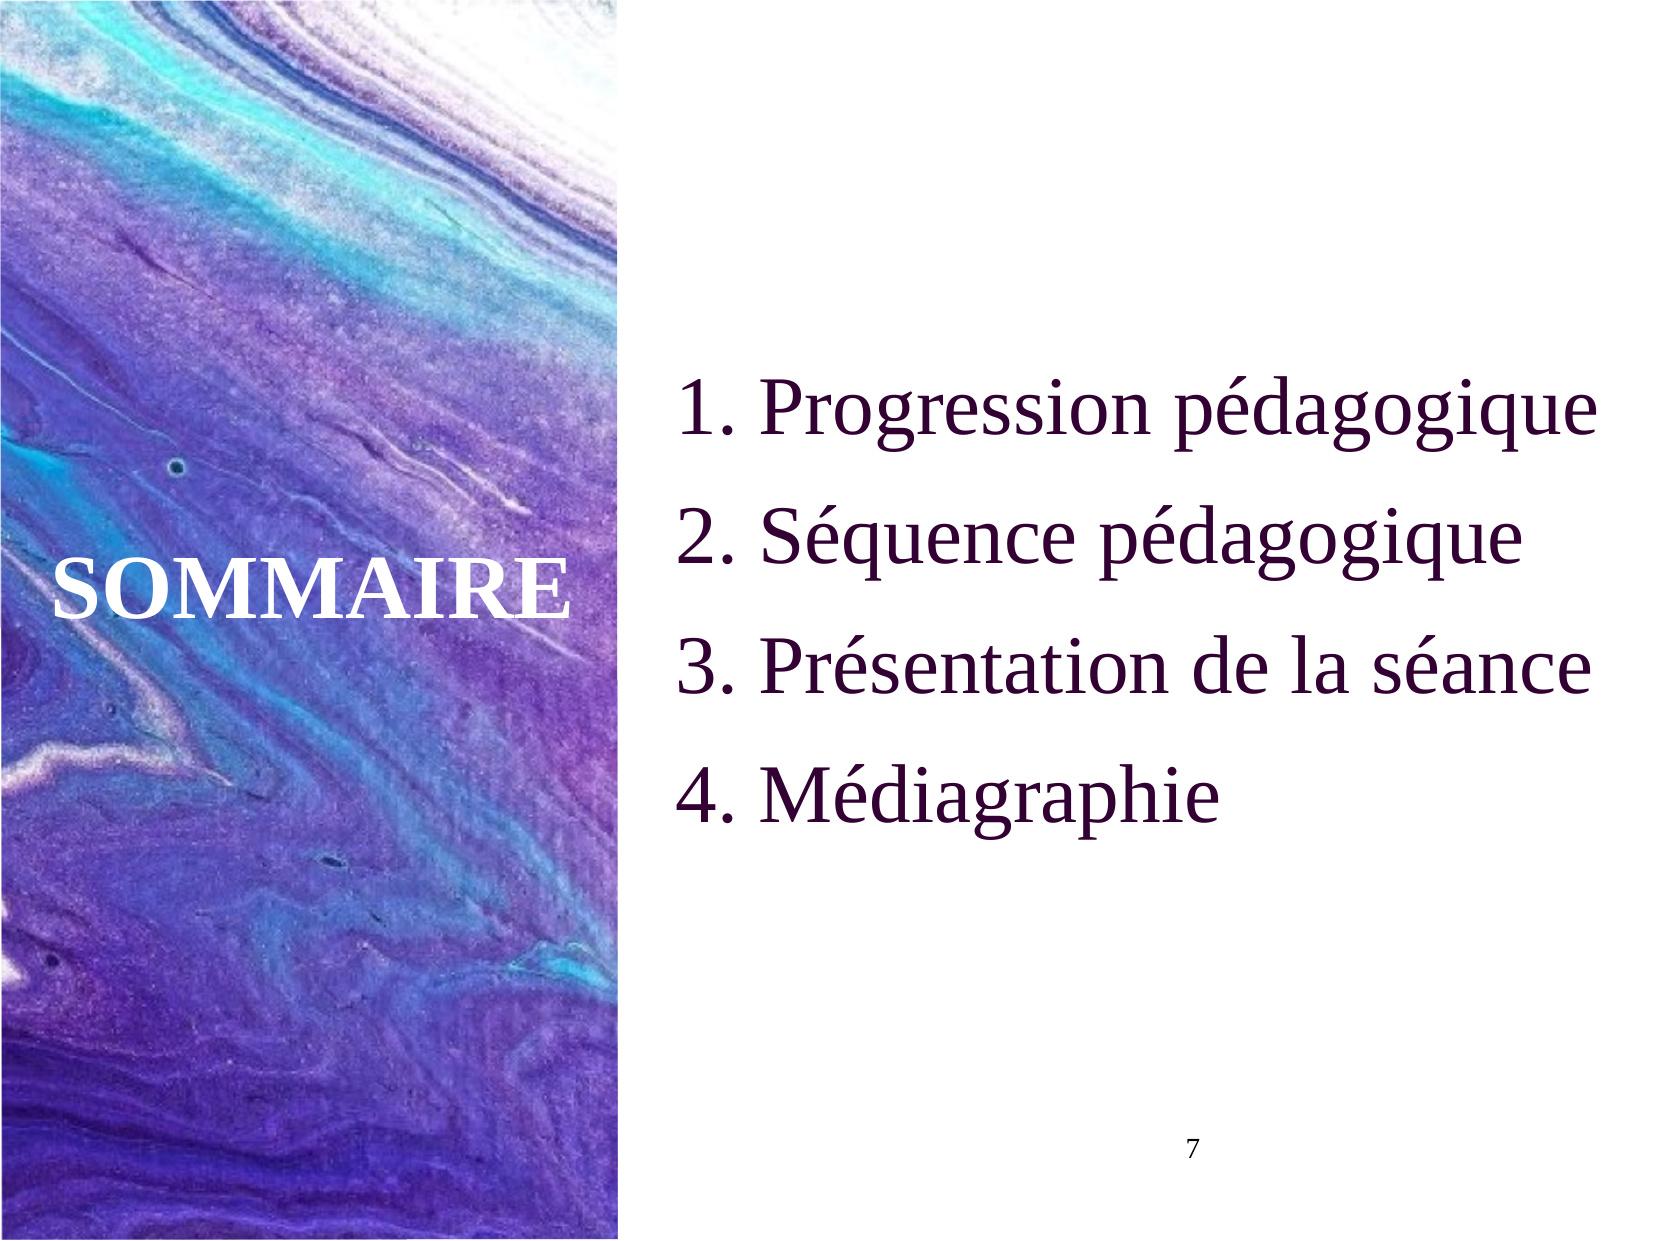

1. Progression pédagogique
2. Séquence pédagogique
3. Présentation de la séance
4. Médiagraphie
# SOMMAIRE
6